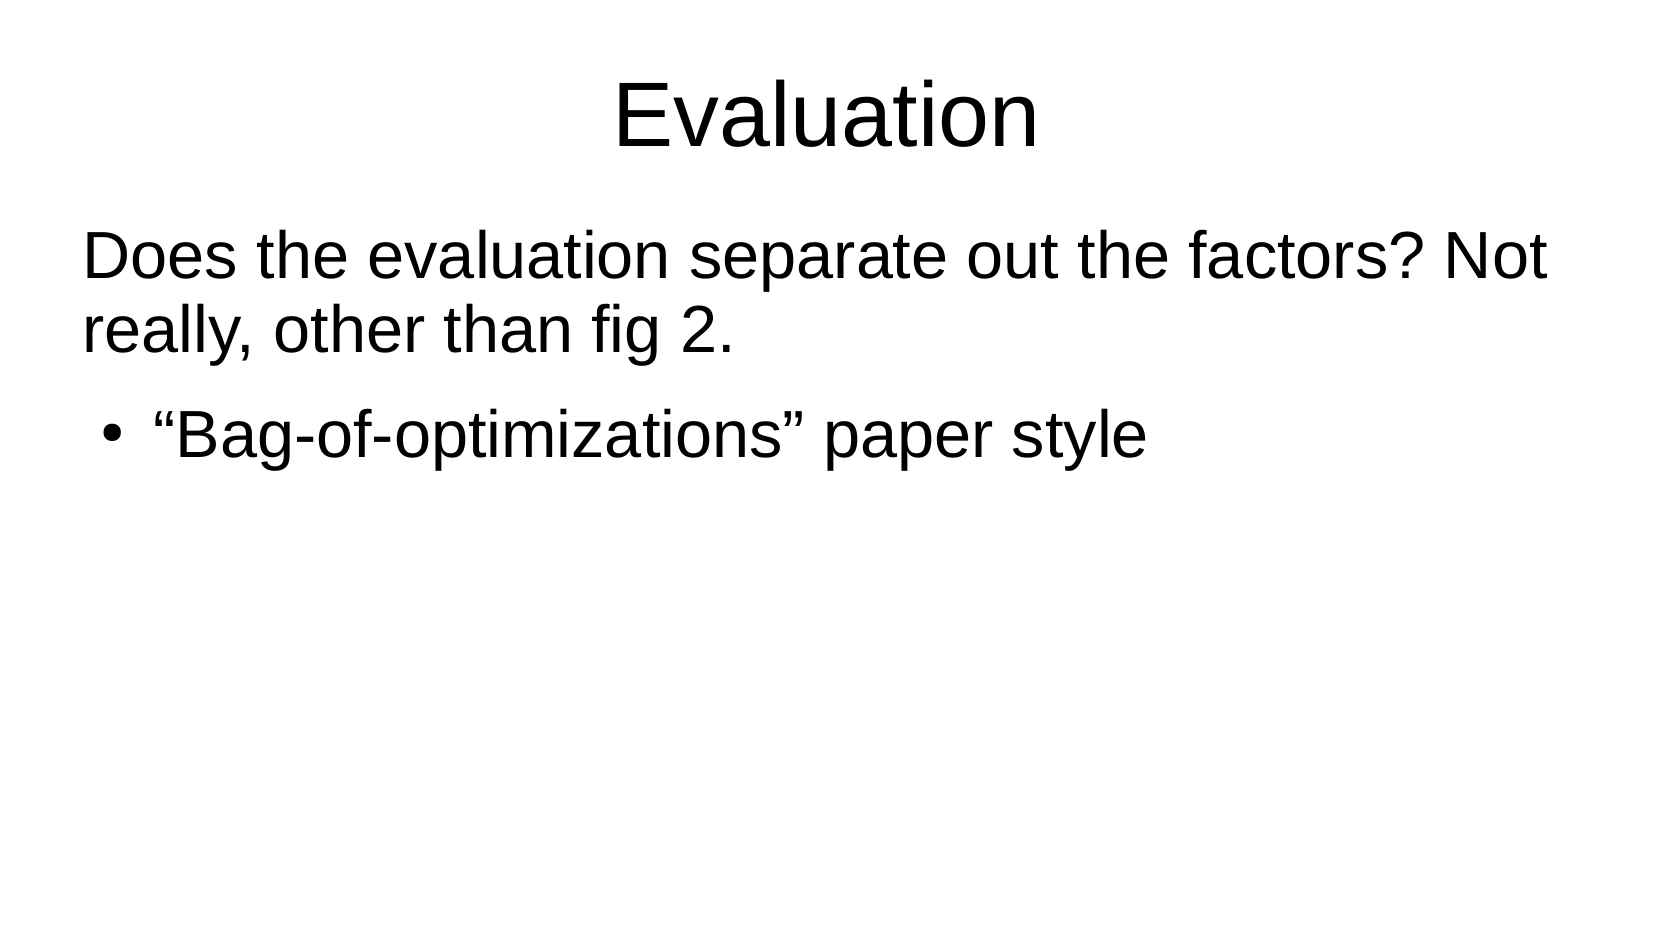

# Evaluation
Does the evaluation separate out the factors? Not really, other than fig 2.
“Bag-of-optimizations” paper style